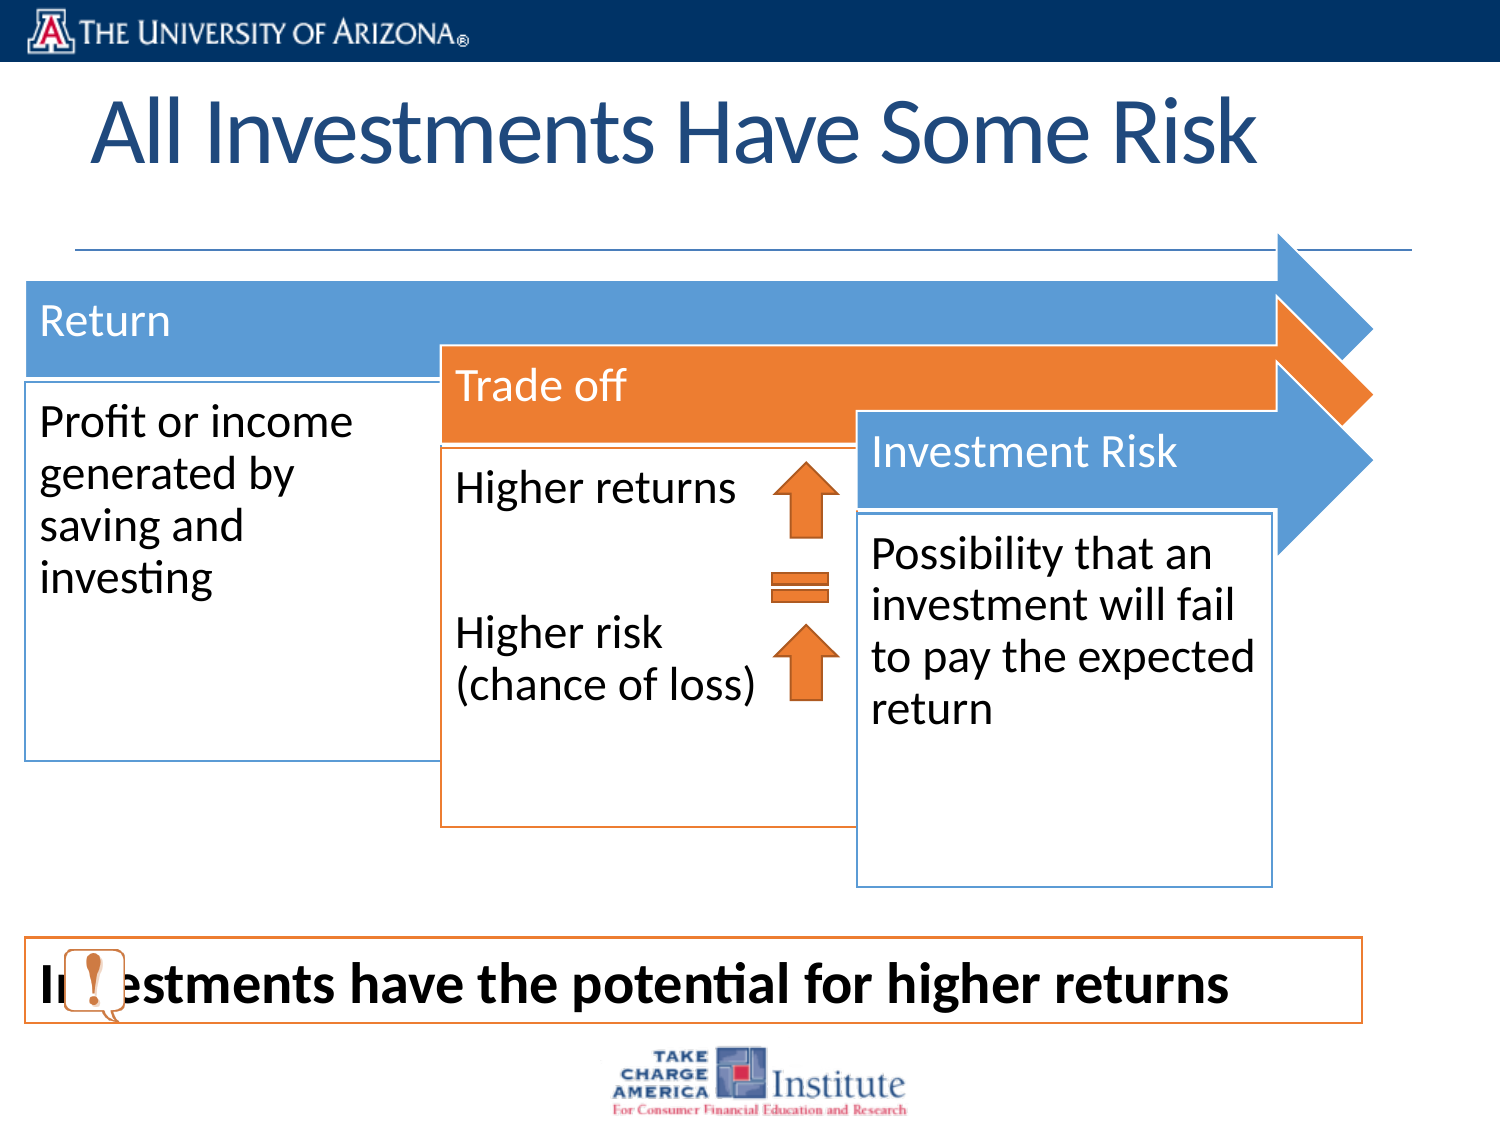

# All Investments Have Some Risk
Return
Trade off
Investment Risk
Profit or income generated by saving and investing
Higher returns
Higher risk
(chance of loss)
Possibility that an investment will fail to pay the expected return
Investments have the potential for higher returns